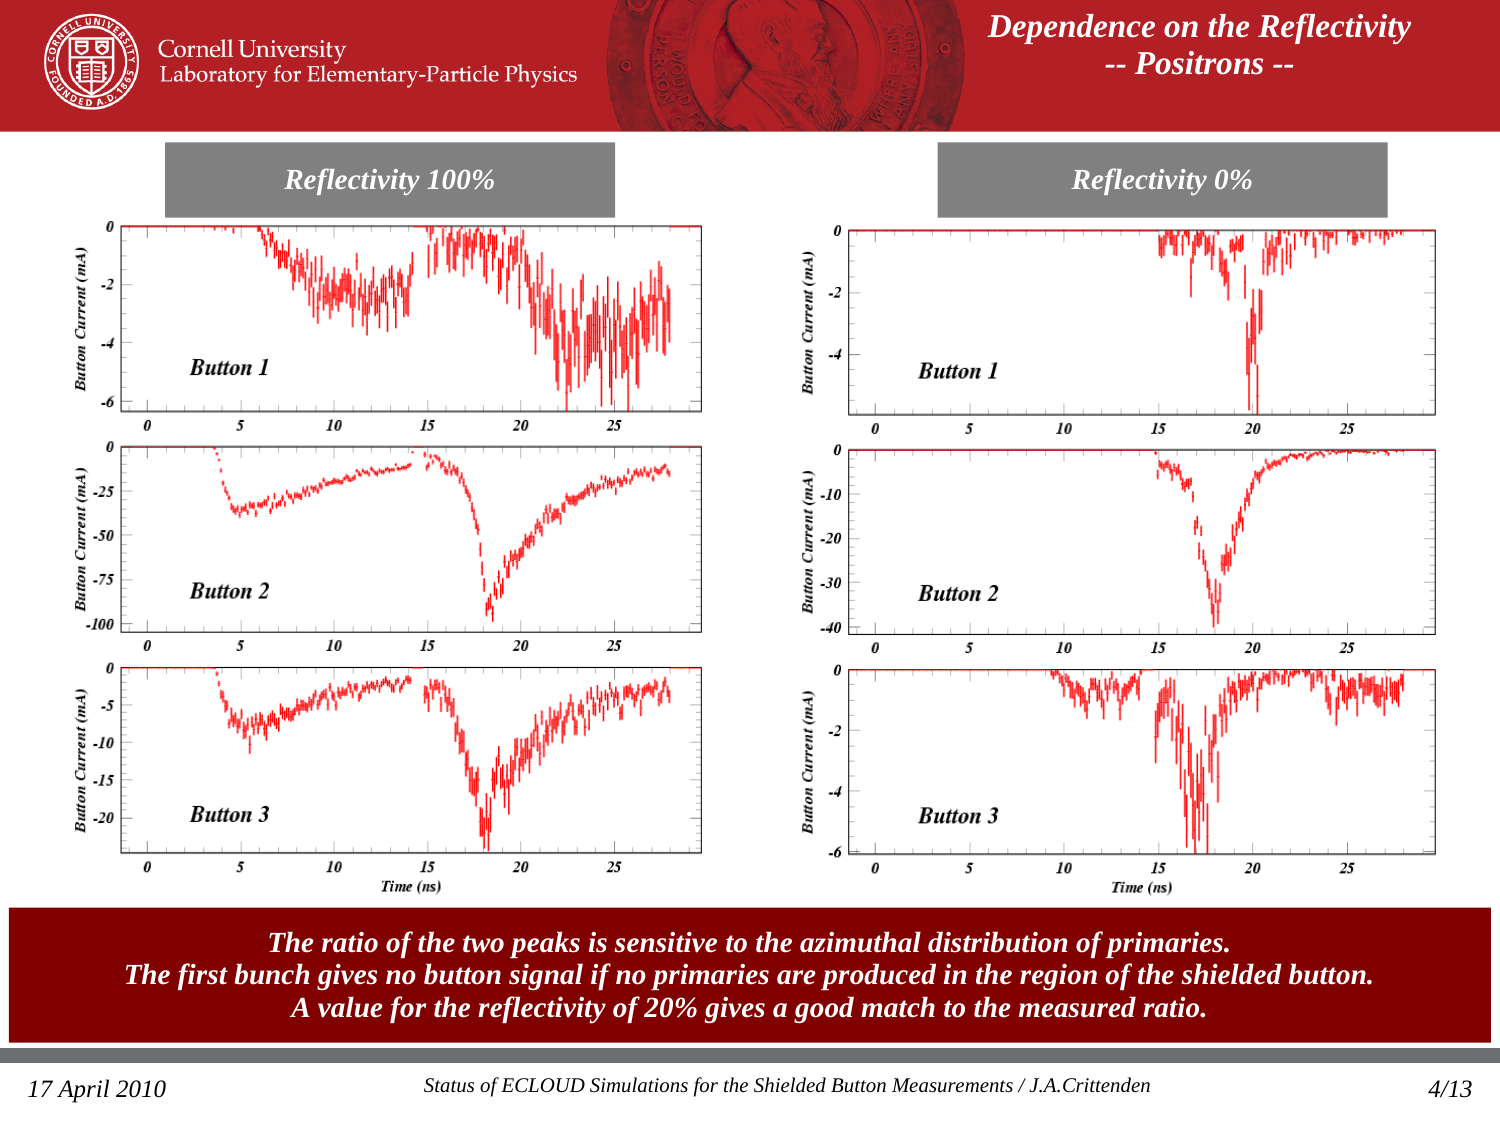

Dependence on the Reflectivity
-- Positrons --
Reflectivity 100%
Reflectivity 0%
The ratio of the two peaks is sensitive to the azimuthal distribution of primaries.
The first bunch gives no button signal if no primaries are produced in the region of the shielded button.
A value for the reflectivity of 20% gives a good match to the measured ratio.